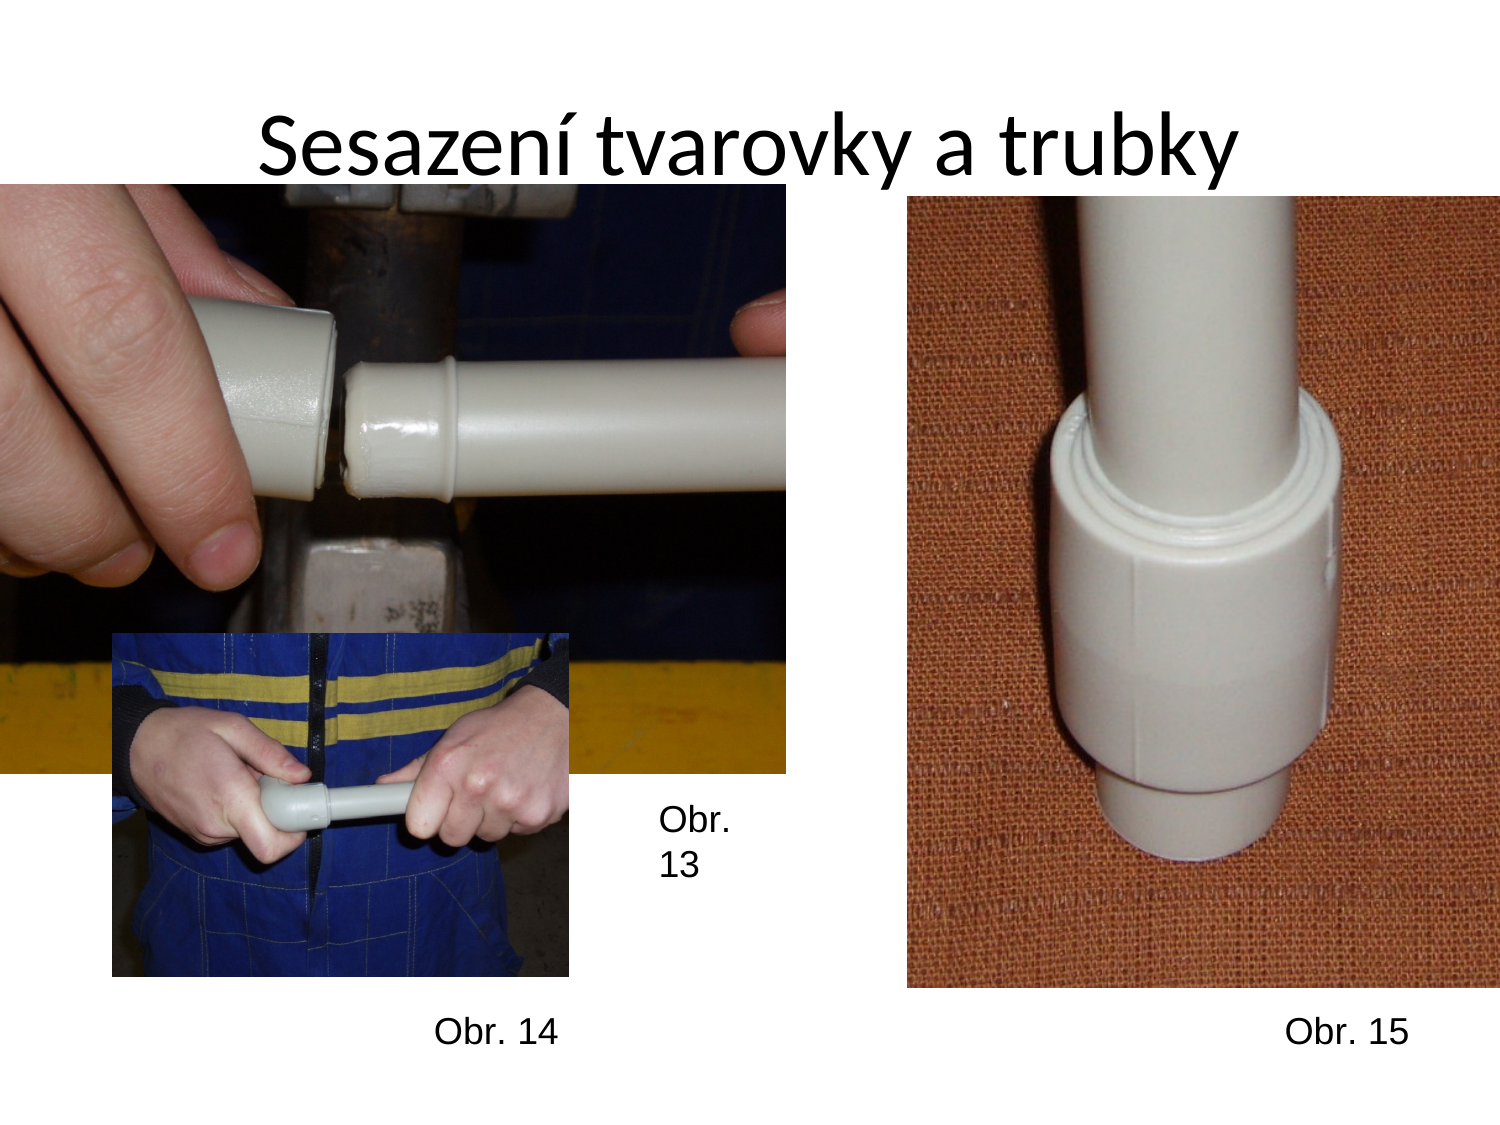

# Sesazení tvarovky a trubky
Obr. 13
Obr. 14
Obr. 15